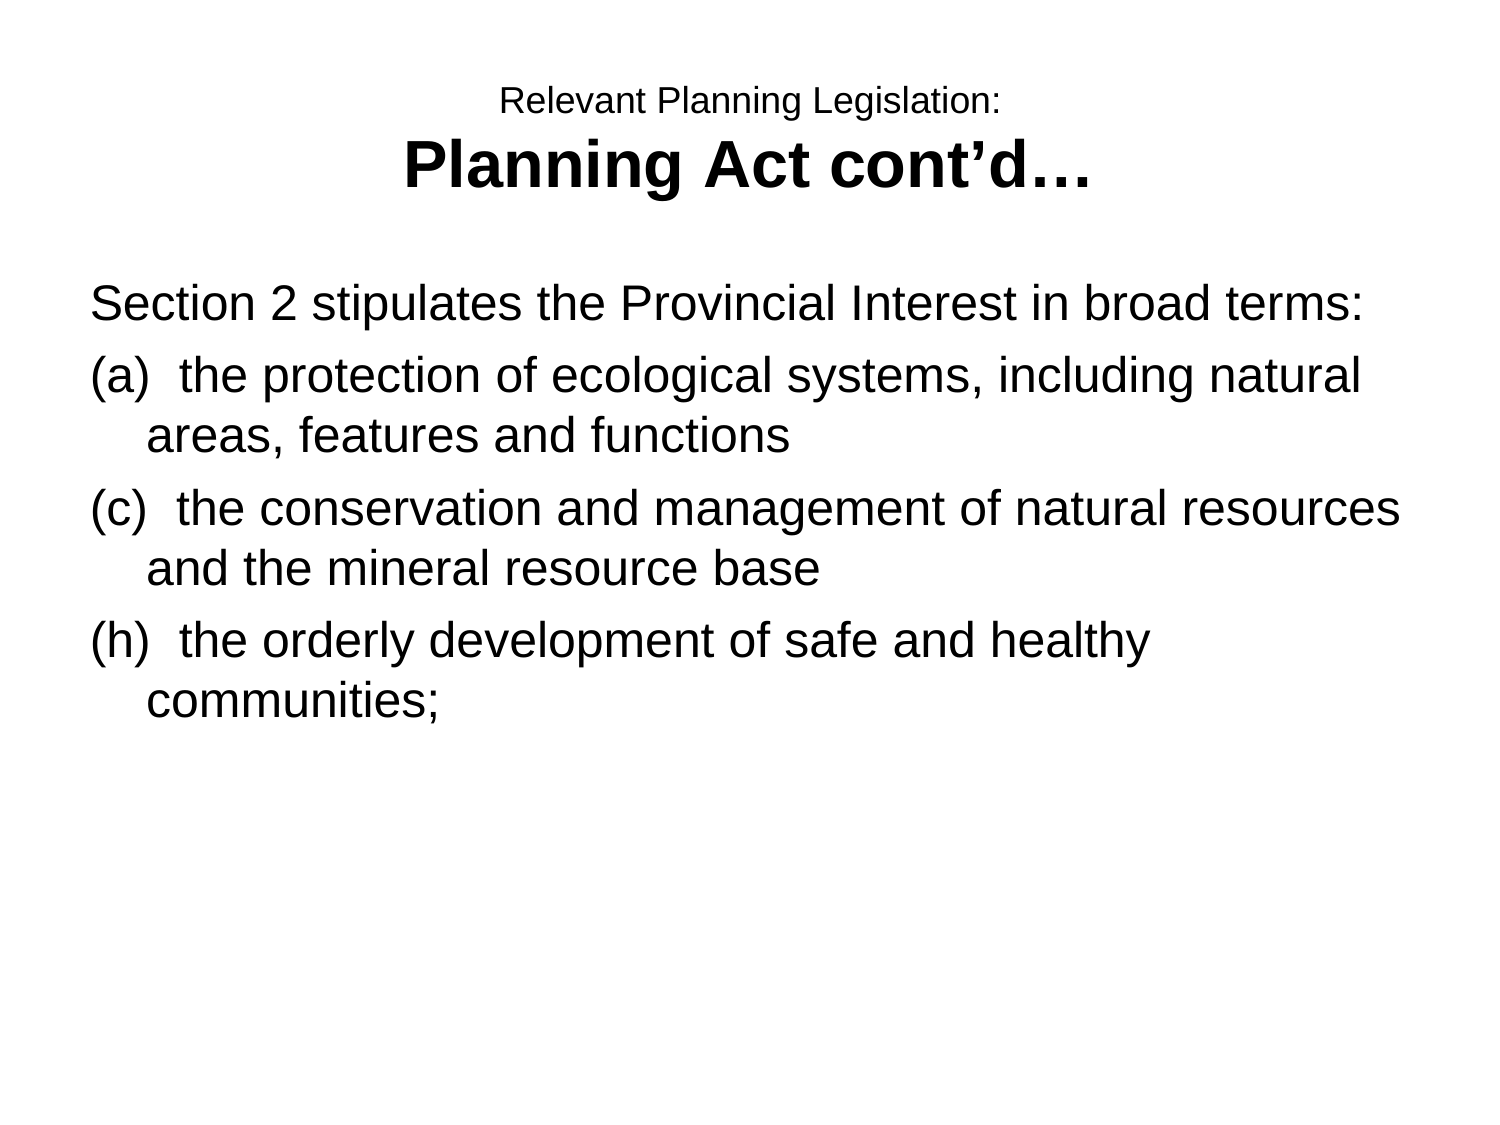

# Relevant Planning Legislation: Planning Act cont’d…
Section 2 stipulates the Provincial Interest in broad terms:
(a)  the protection of ecological systems, including natural areas, features and functions
(c)  the conservation and management of natural resources and the mineral resource base
(h)  the orderly development of safe and healthy communities;